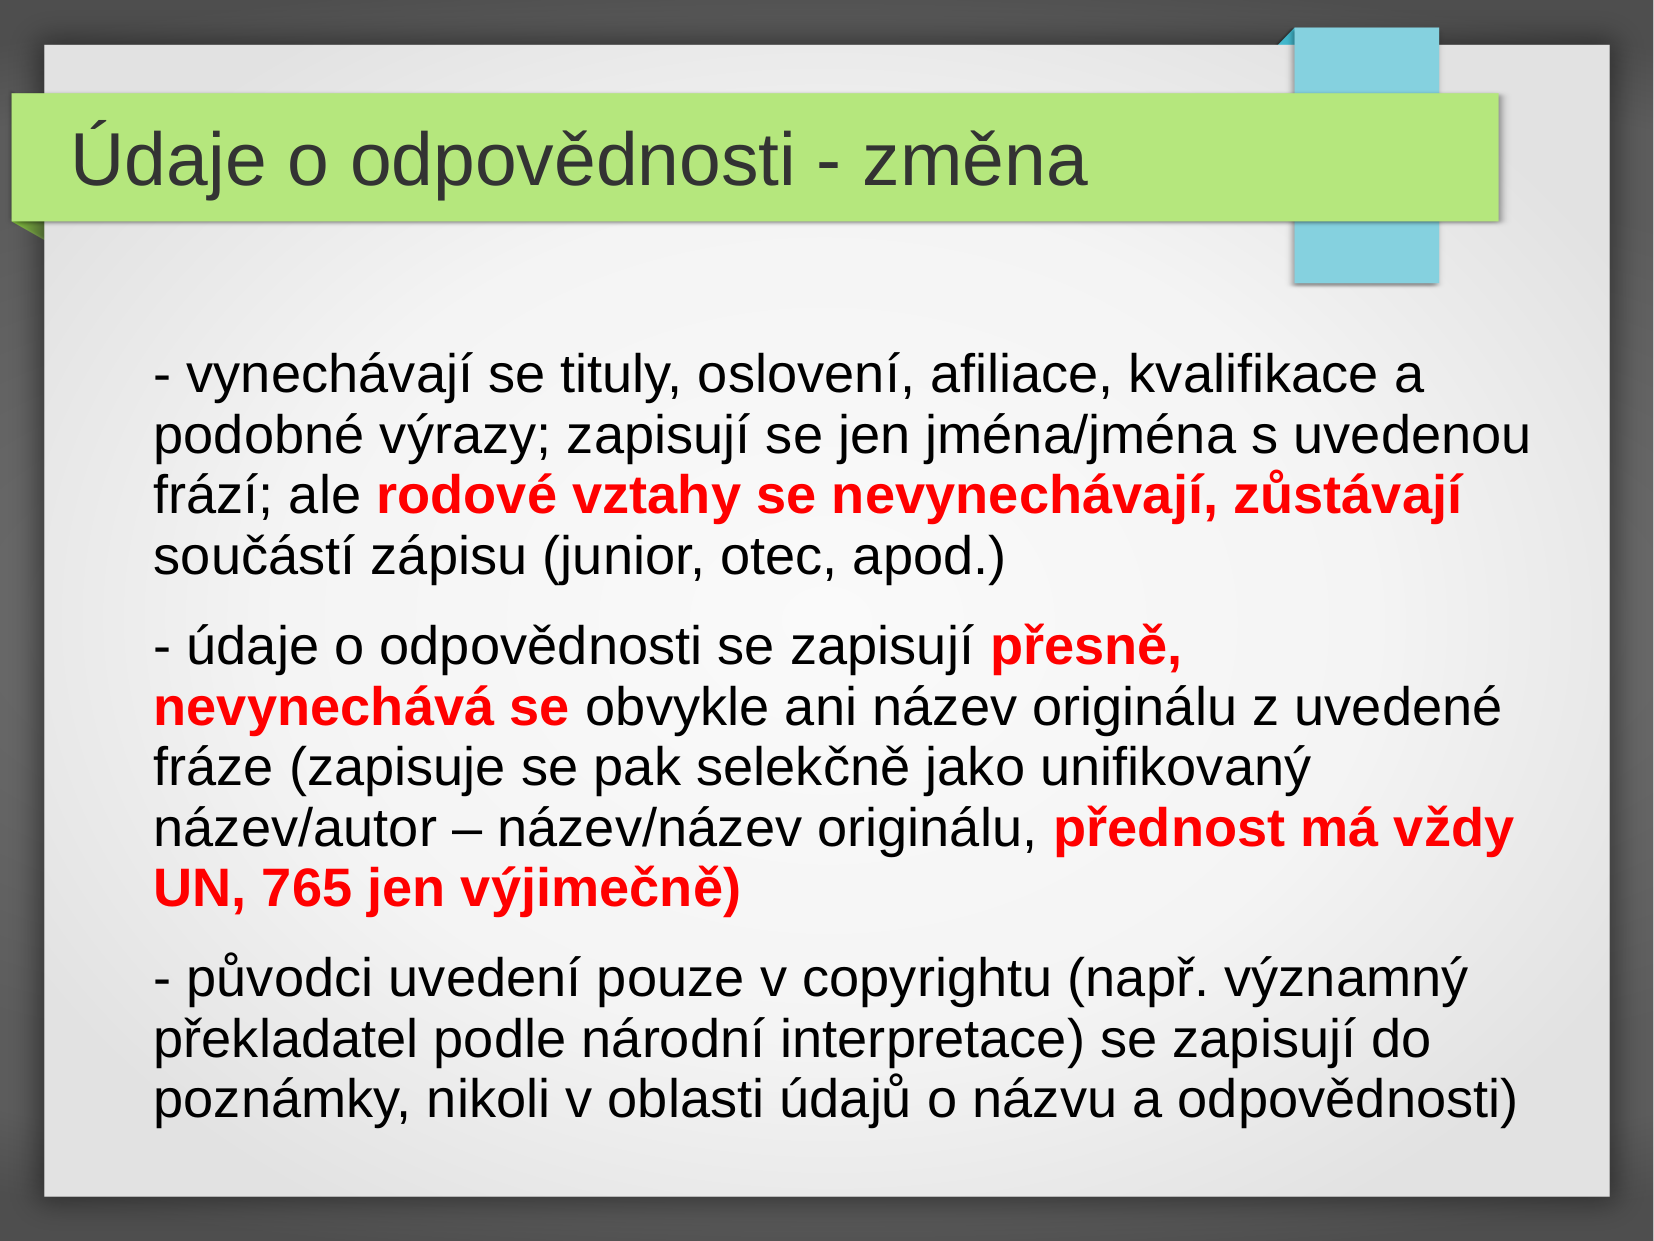

# Údaje o odpovědnosti - změna
- vynechávají se tituly, oslovení, afiliace, kvalifikace a podobné výrazy; zapisují se jen jména/jména s uvedenou frází; ale rodové vztahy se nevynechávají, zůstávají součástí zápisu (junior, otec, apod.)
- údaje o odpovědnosti se zapisují přesně, nevynechává se obvykle ani název originálu z uvedené fráze (zapisuje se pak selekčně jako unifikovaný název/autor – název/název originálu, přednost má vždy UN, 765 jen výjimečně)
- původci uvedení pouze v copyrightu (např. významný překladatel podle národní interpretace) se zapisují do poznámky, nikoli v oblasti údajů o názvu a odpovědnosti)